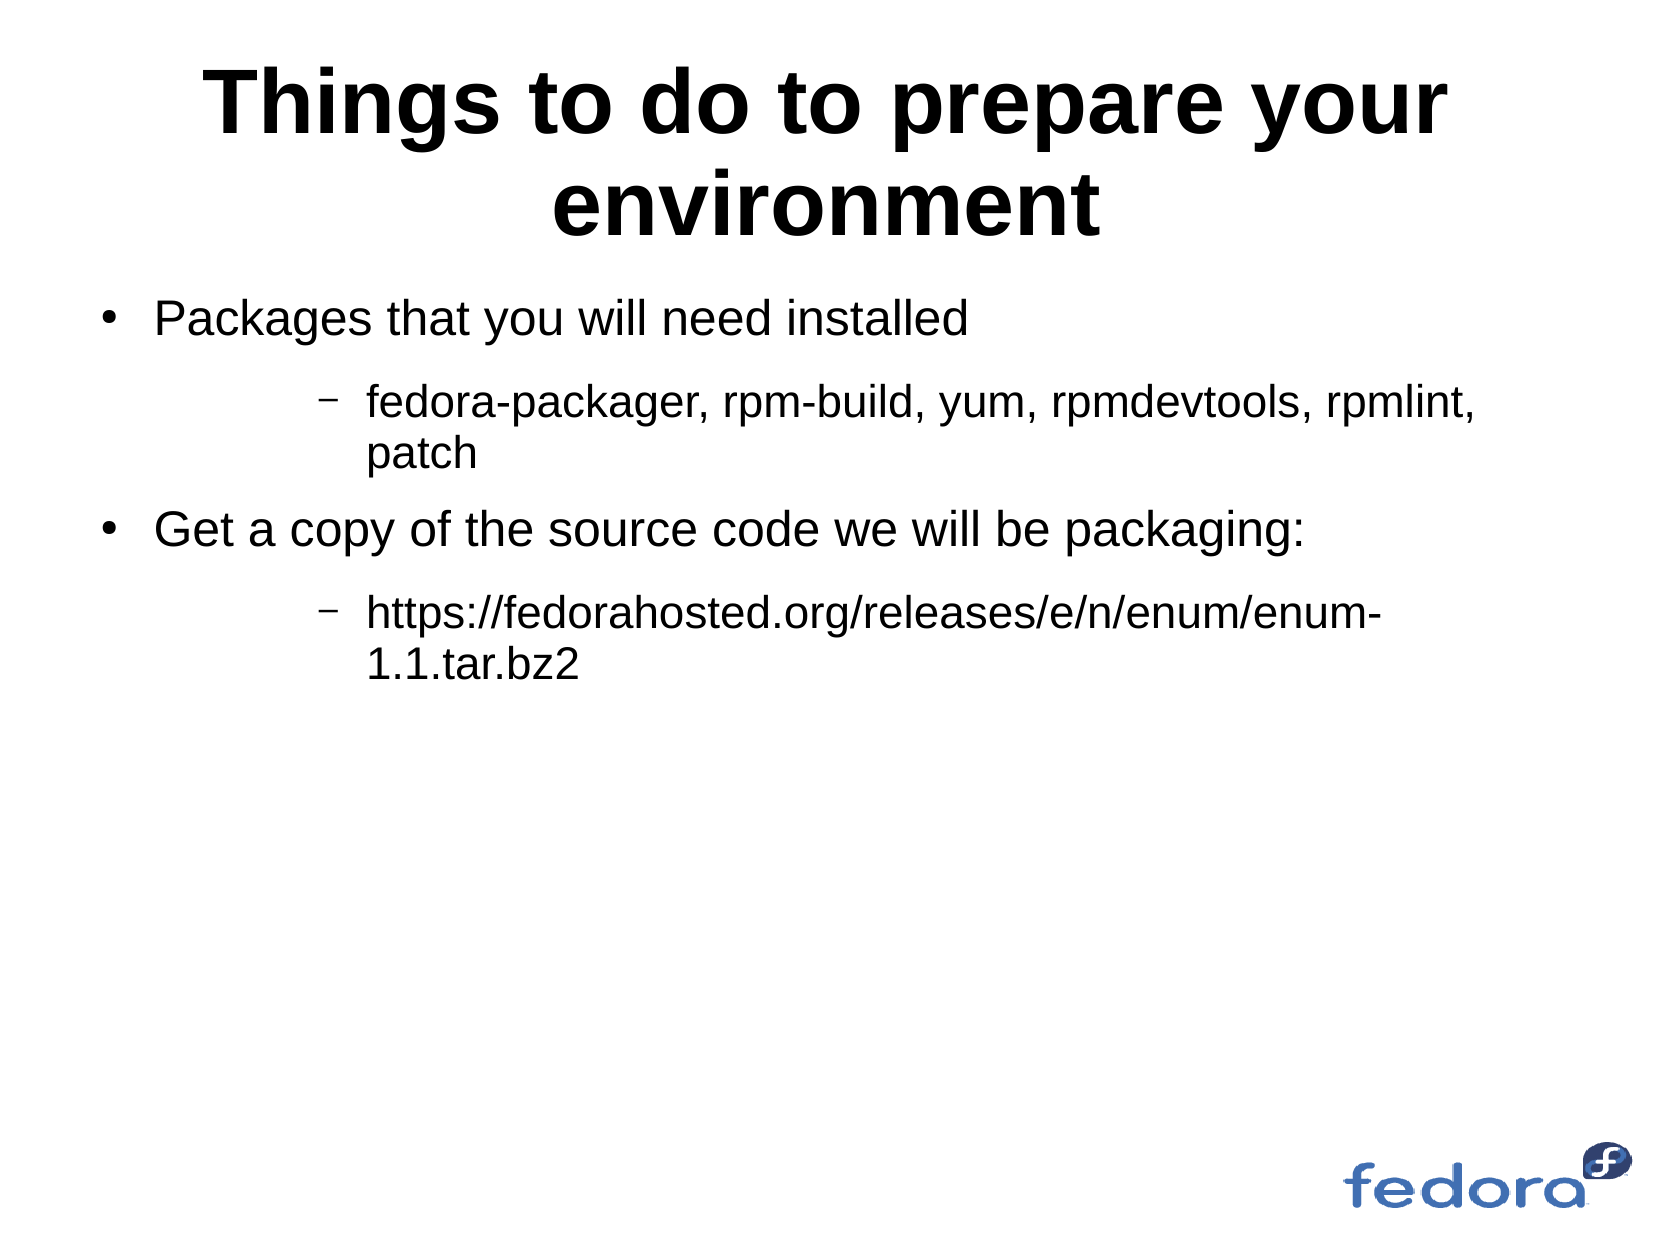

# Things to do to prepare your environment
Packages that you will need installed
fedora-packager, rpm-build, yum, rpmdevtools, rpmlint, patch
Get a copy of the source code we will be packaging:
https://fedorahosted.org/releases/e/n/enum/enum-1.1.tar.bz2